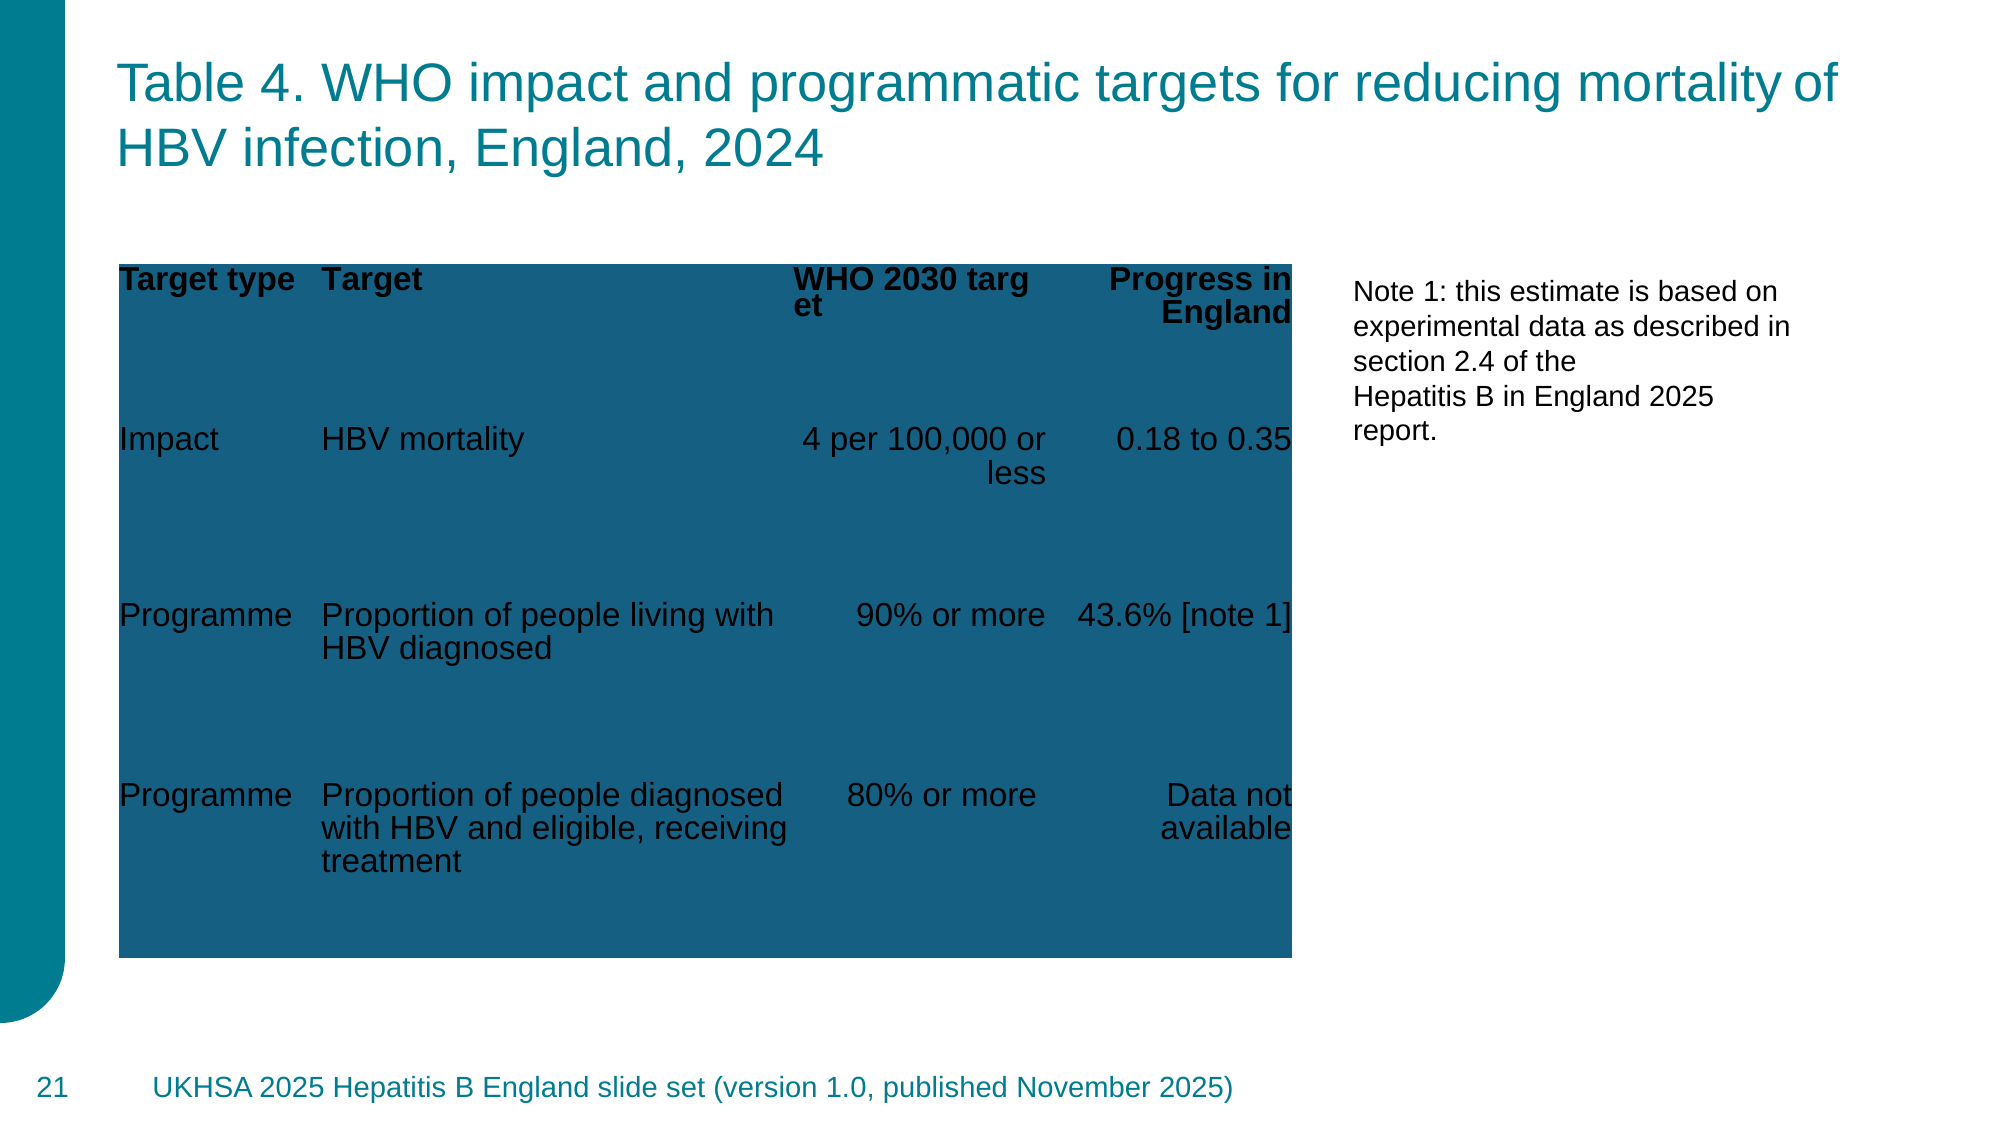

# Table 4. WHO impact and programmatic targets for reducing mortality of HBV infection, England, 2024
| Target type | Target | WHO 2030 target | Progress in England |
| --- | --- | --- | --- |
| Impact | HBV mortality | 4 per 100,000 or less | 0.18 to 0.35 |
| Programme | Proportion of people living with HBV diagnosed | 90% or more | 43.6% [note 1] |
| Programme | Proportion of people diagnosed with HBV and eligible, receiving treatment | 80% or more | Data not available |
Note 1: this estimate is based on experimental data as described in section 2.4 of the Hepatitis B in England 2025 report.
20
UKHSA 2025 Hepatitis B England slide set (version 1.0, published November 2025)